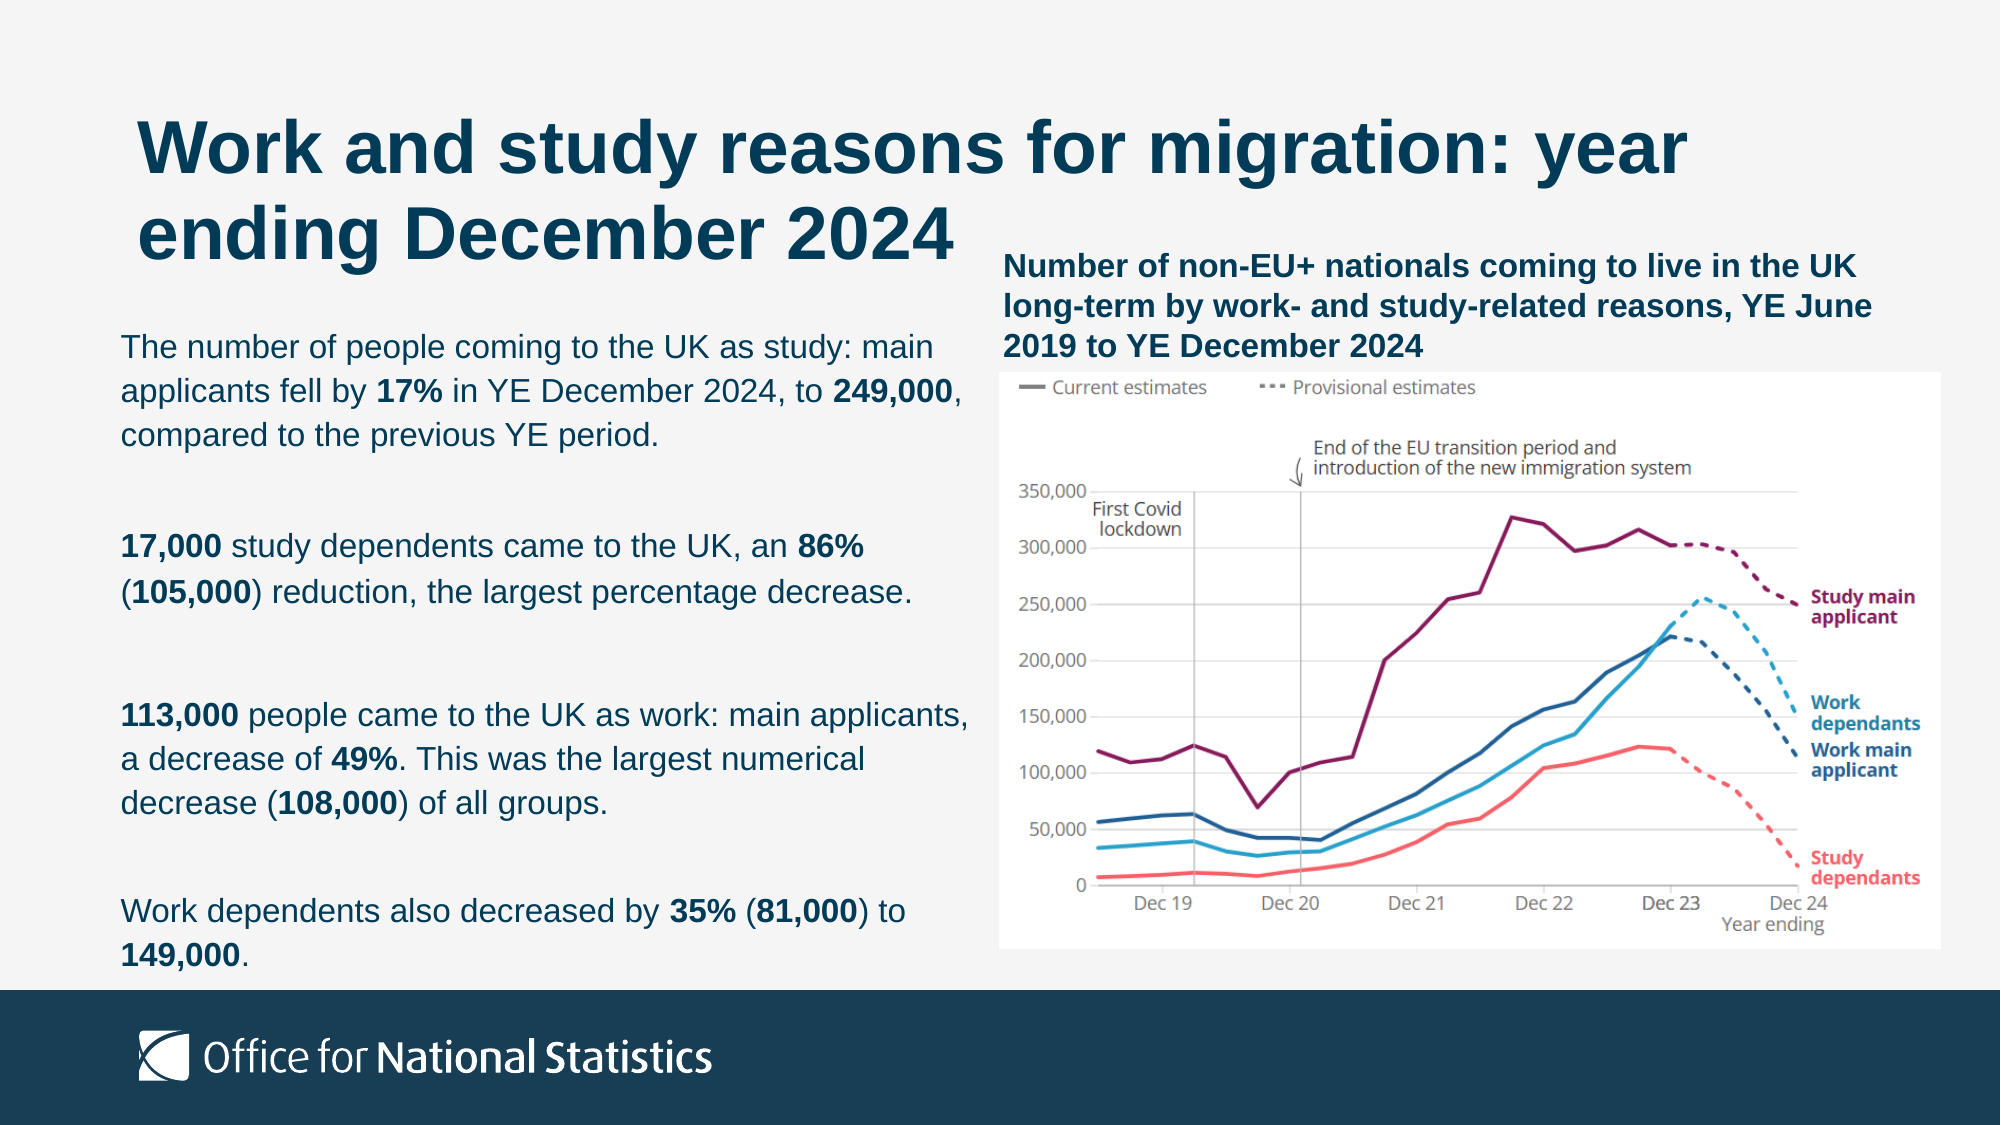

Work and study reasons for migration: year ending December 2024
Number of non-EU+ nationals coming to live in the UK long-term by work- and study-related reasons, YE June 2019 to YE December 2024
# The number of people coming to the UK as study: main applicants fell by 17% in YE December 2024, to 249,000, compared to the previous YE period.
17,000 study dependents came to the UK, an 86% (105,000) reduction, the largest percentage decrease.
113,000 people came to the UK as work: main applicants, a decrease of 49%. This was the largest numerical decrease (108,000) of all groups.
Work dependents also decreased by 35% (81,000) to 149,000.